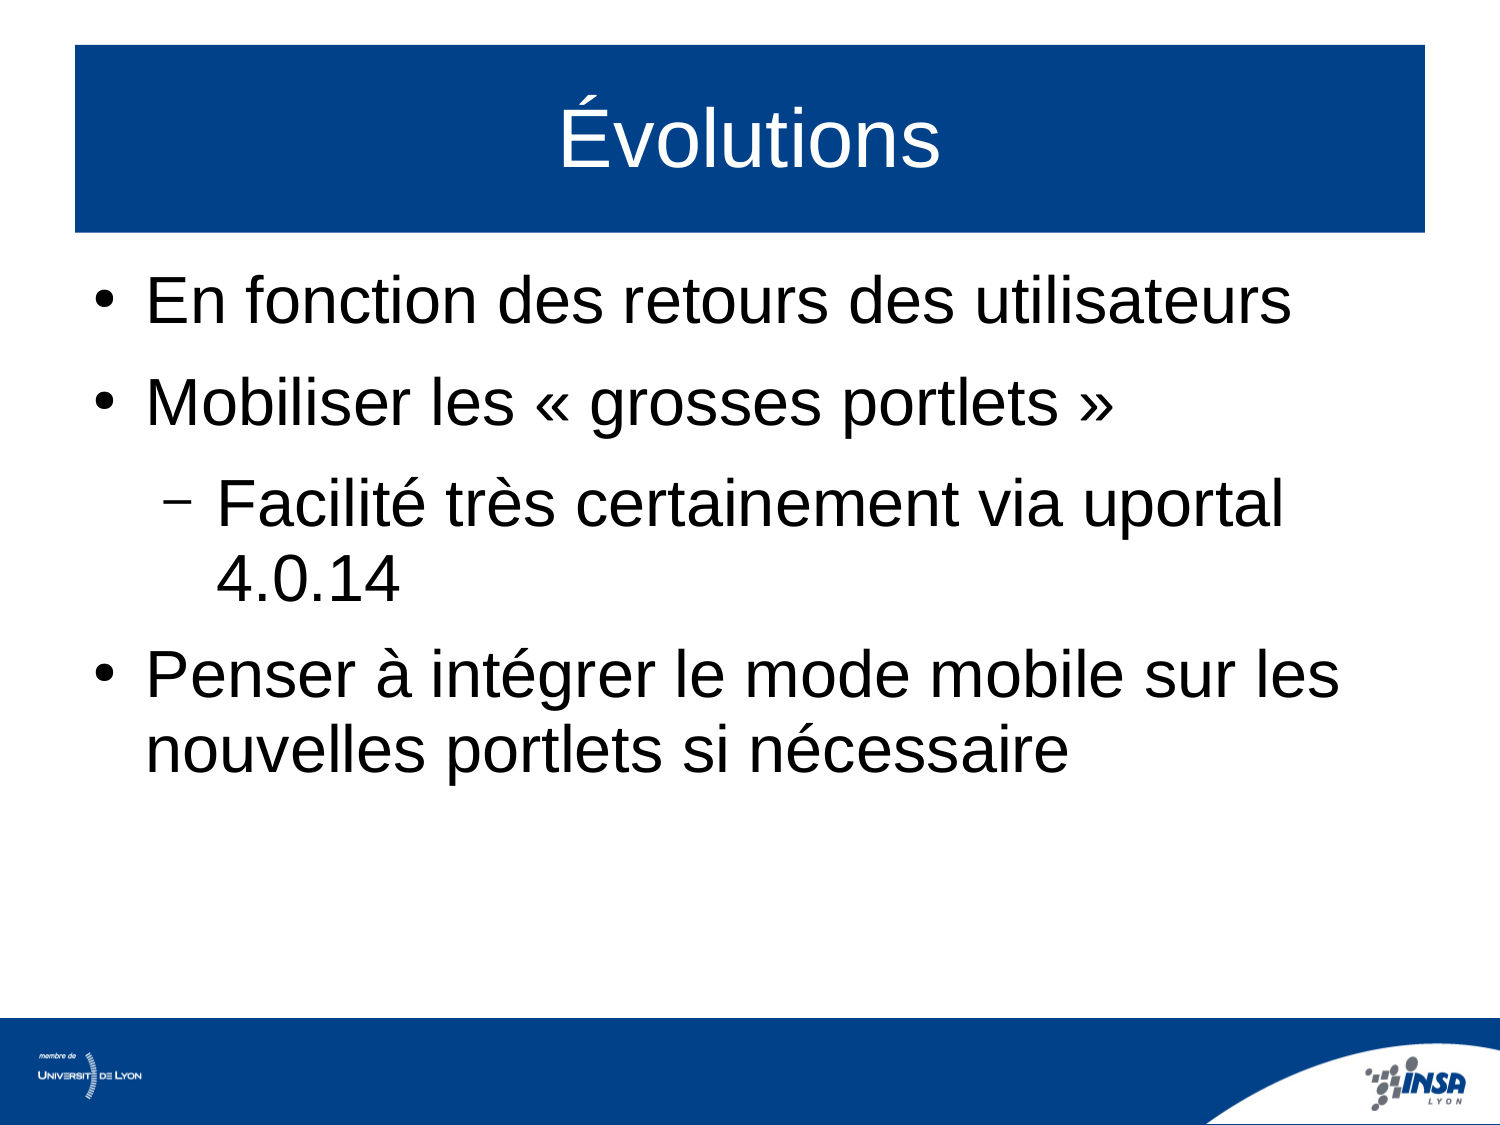

# Évolutions
En fonction des retours des utilisateurs
Mobiliser les « grosses portlets »
Facilité très certainement via uportal 4.0.14
Penser à intégrer le mode mobile sur les nouvelles portlets si nécessaire